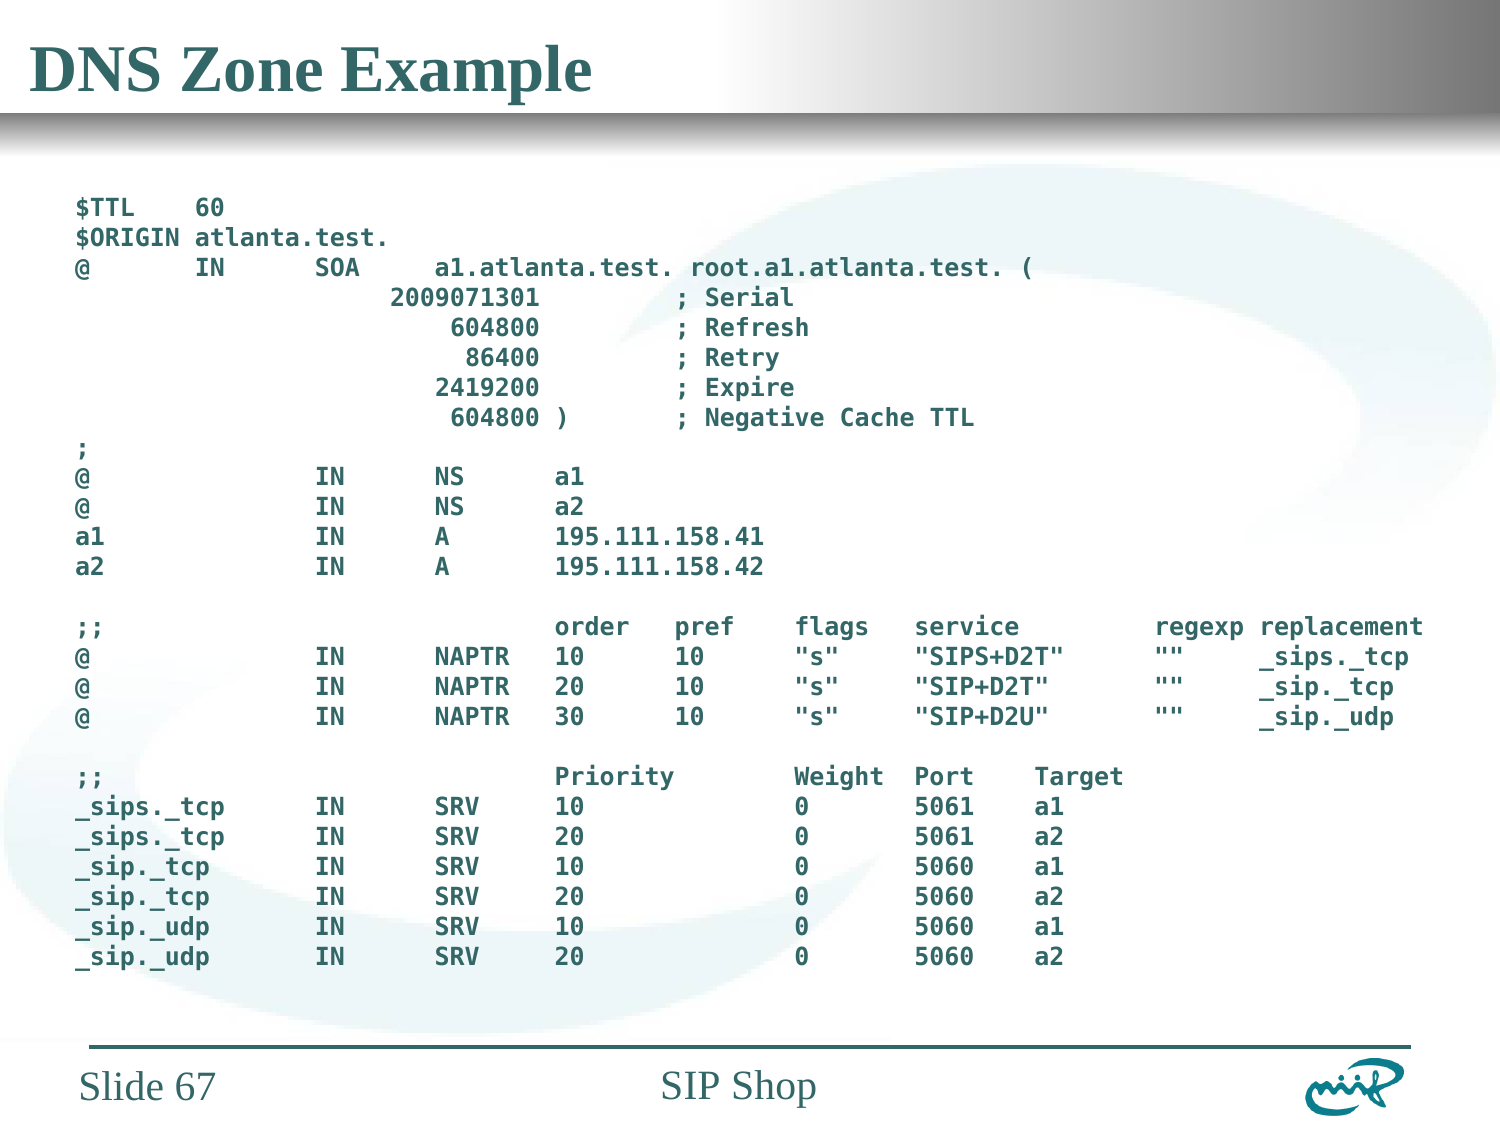

# DNS Zone Example
$TTL 60
$ORIGIN atlanta.test.
@ IN SOA a1.atlanta.test. root.a1.atlanta.test. (
 2009071301 ; Serial
 604800 ; Refresh
 86400 ; Retry
 2419200 ; Expire
 604800 ) ; Negative Cache TTL
;
@ IN NS a1
@ IN NS a2
a1 IN A 195.111.158.41
a2 IN A 195.111.158.42
;; order pref flags service regexp replacement
@ IN NAPTR 10 10 "s" "SIPS+D2T" "" _sips._tcp
@ IN NAPTR 20 10 "s" "SIP+D2T" "" _sip._tcp
@ IN NAPTR 30 10 "s" "SIP+D2U" "" _sip._udp
;; Priority Weight Port Target
_sips._tcp IN SRV 10 0 5061 a1
_sips._tcp IN SRV 20 0 5061 a2
_sip._tcp IN SRV 10 0 5060 a1
_sip._tcp IN SRV 20 0 5060 a2
_sip._udp IN SRV 10 0 5060 a1
_sip._udp IN SRV 20 0 5060 a2
67